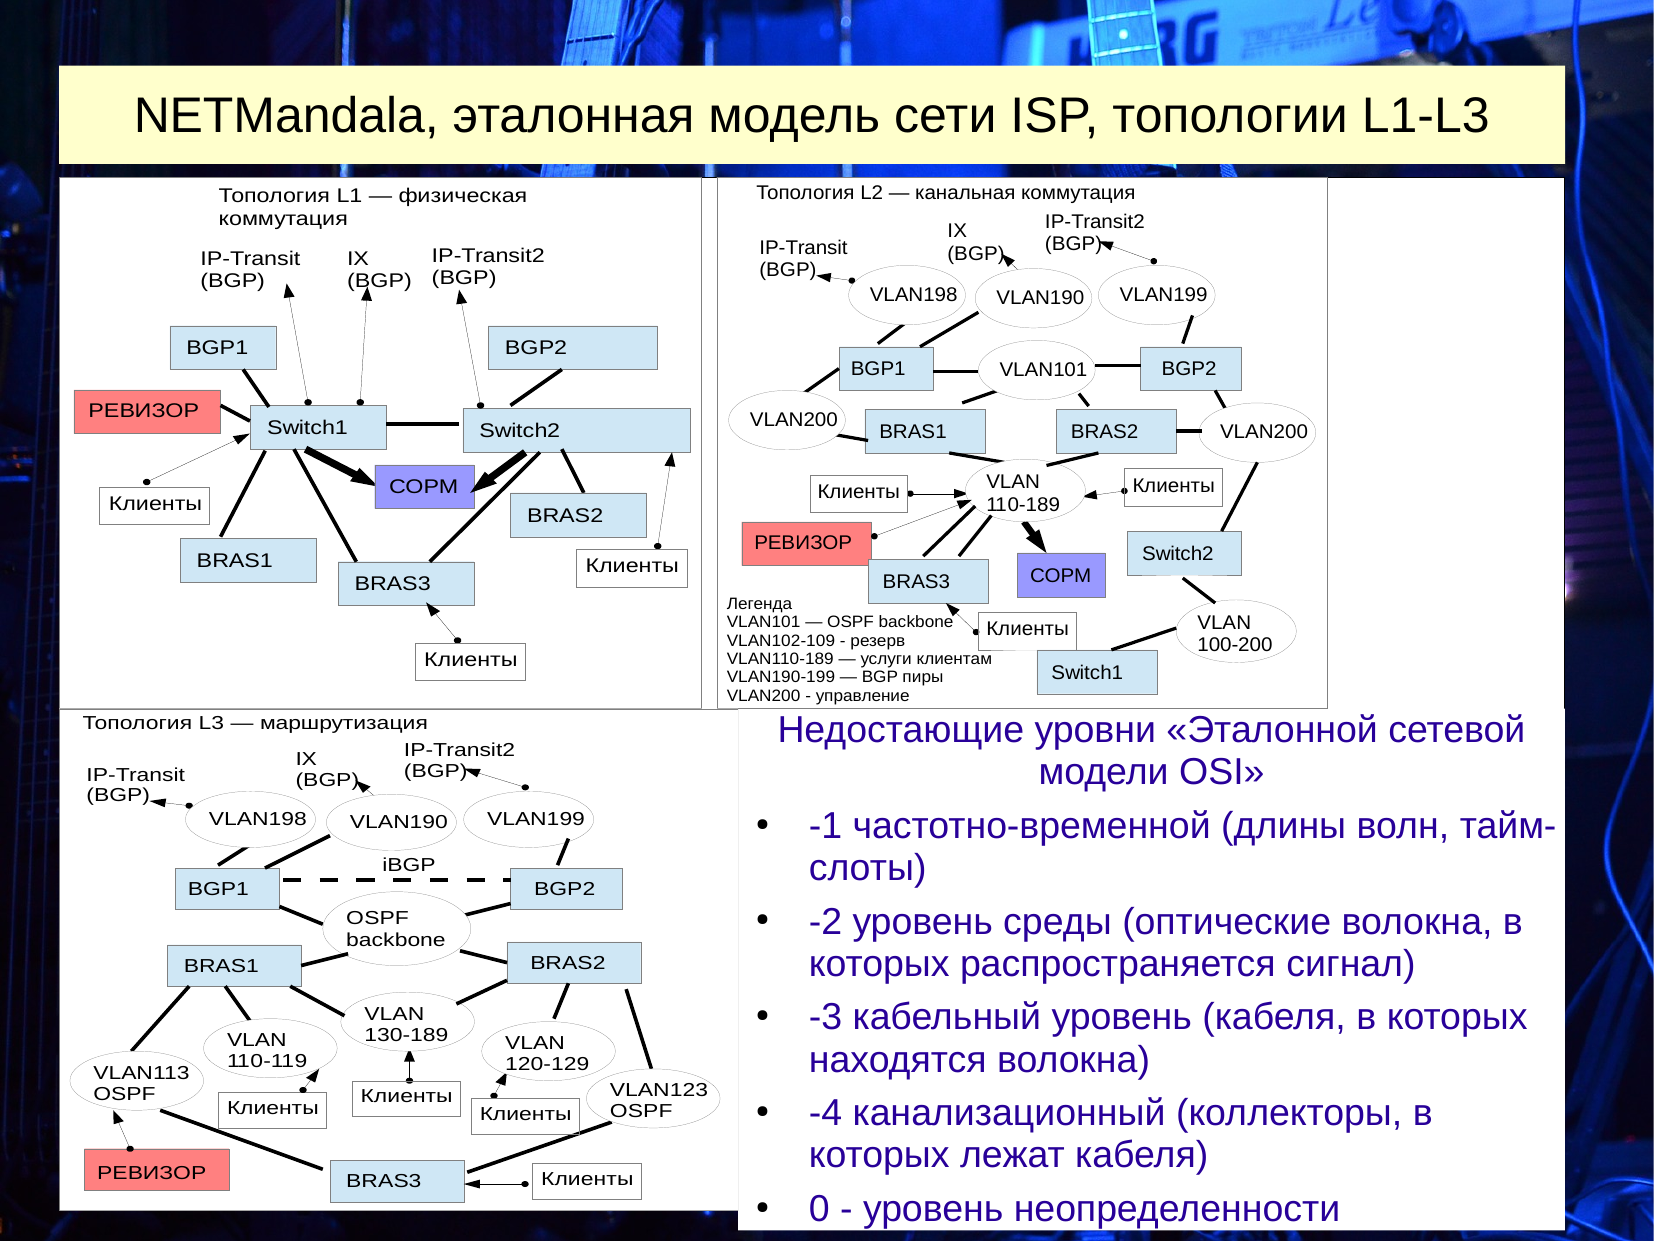

# NETMandala, эталонная модель сети ISP, топологии L1-L3
Недостающие уровни «Эталонной сетевой модели OSI»
-1 частотно-временной (длины волн, тайм-слоты)
-2 уровень среды (оптические волокна, в которых распространяется сигнал)
-3 кабельный уровень (кабеля, в которых находятся волокна)
-4 канализационный (коллекторы, в которых лежат кабеля)
0 - уровень неопределенности